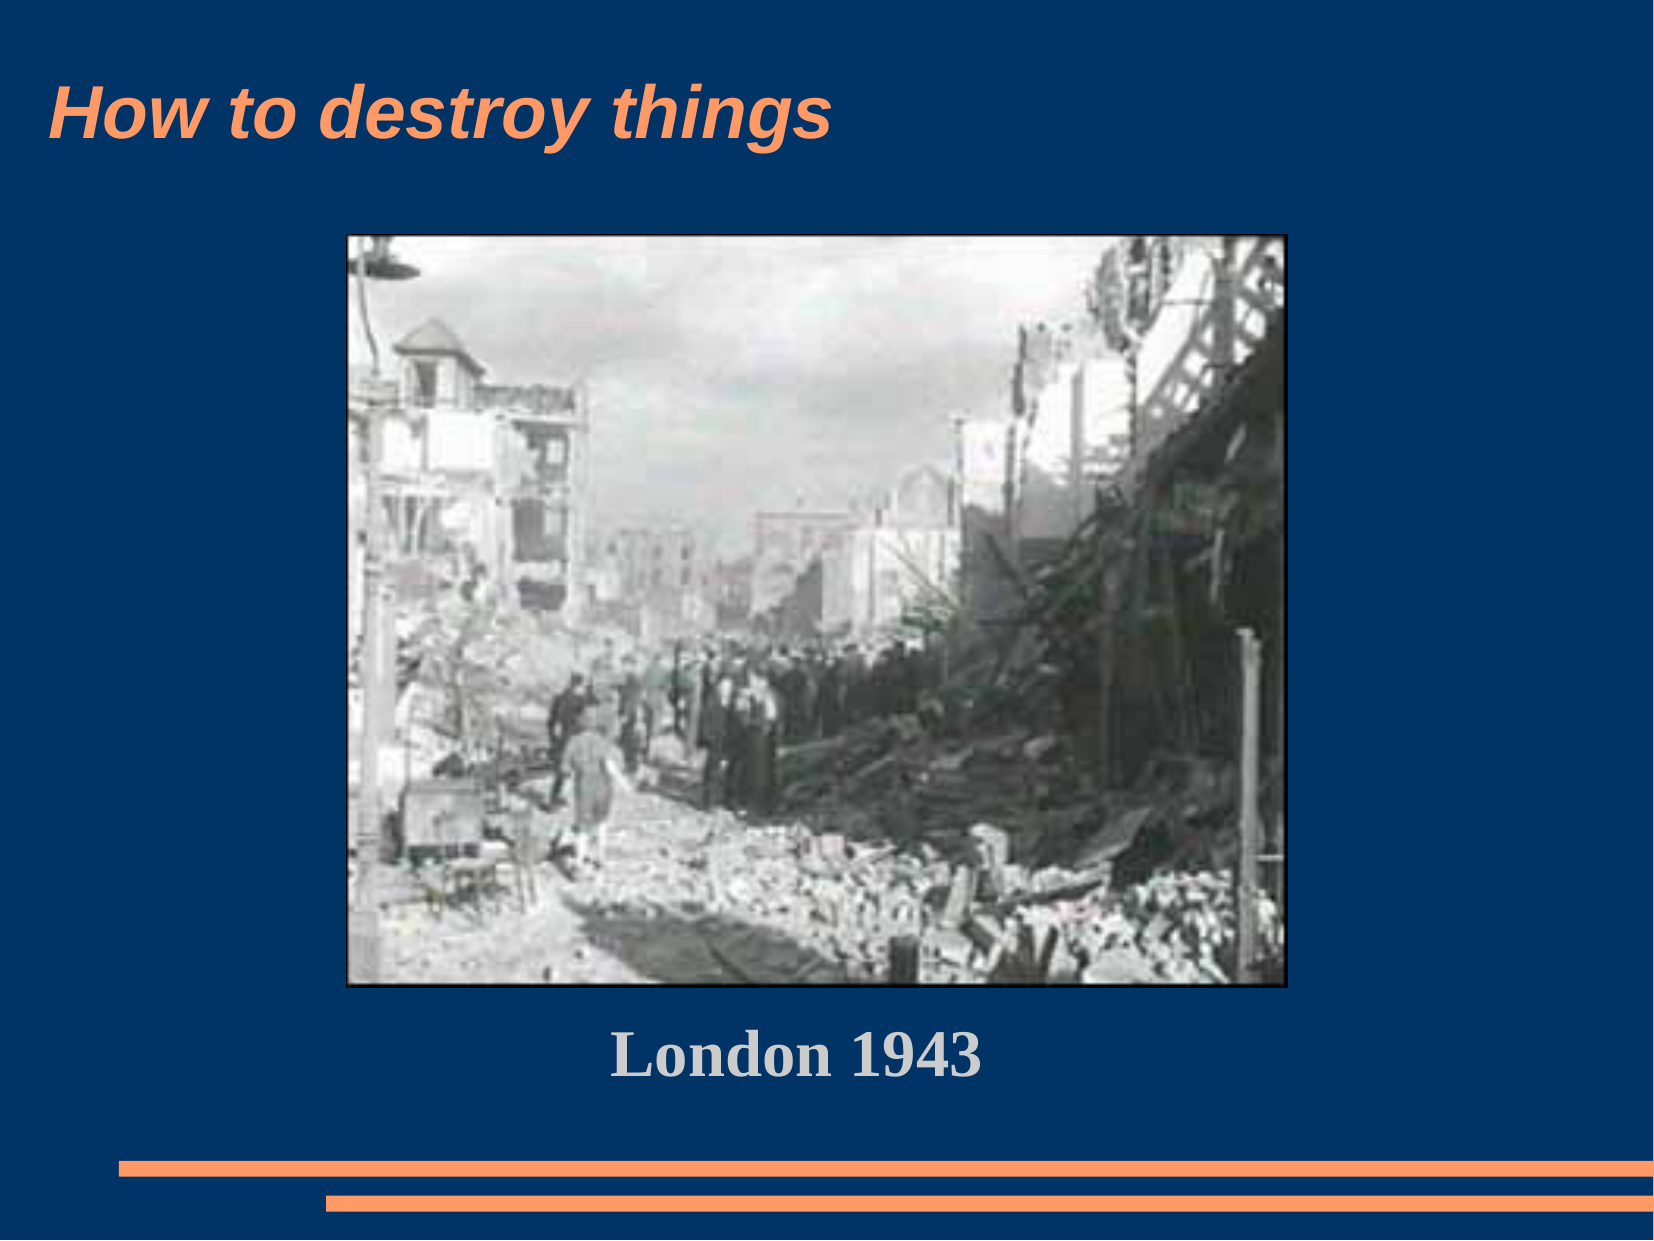

# How to destroy things
London 1943